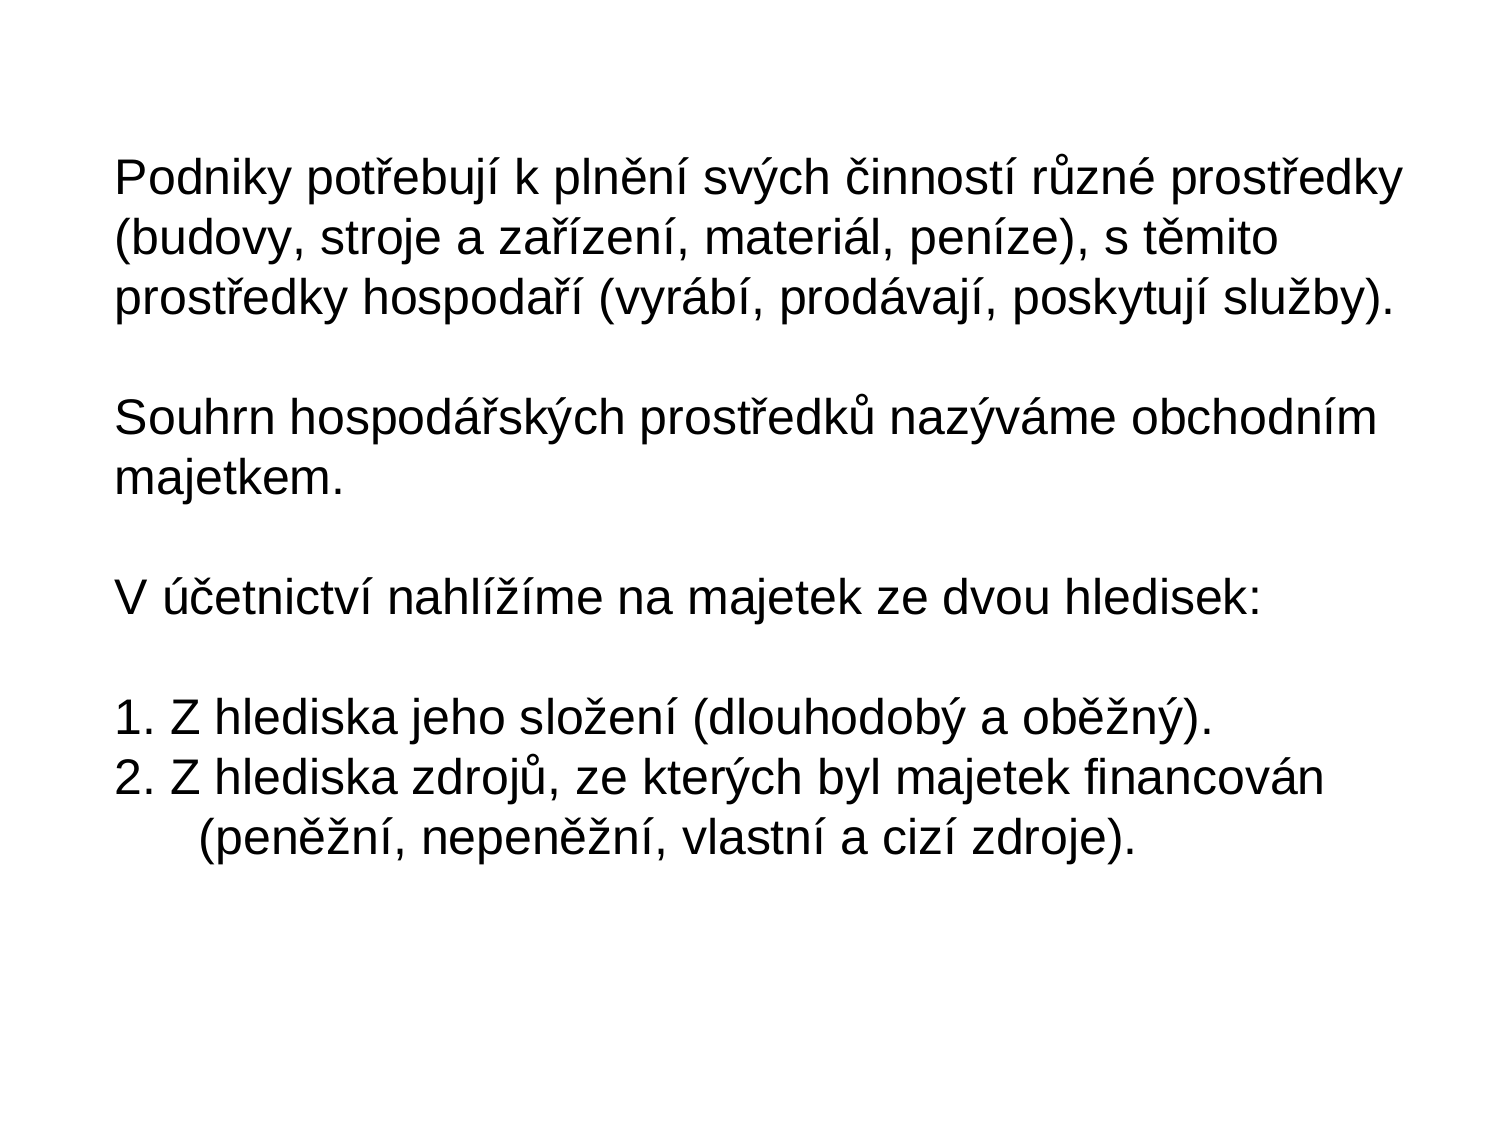

Podniky potřebují k plnění svých činností různé prostředky
(budovy, stroje a zařízení, materiál, peníze), s těmito prostředky hospodaří (vyrábí, prodávají, poskytují služby).
Souhrn hospodářských prostředků nazýváme obchodním
majetkem.
V účetnictví nahlížíme na majetek ze dvou hledisek:
 Z hlediska jeho složení (dlouhodobý a oběžný).
 Z hlediska zdrojů, ze kterých byl majetek financován
 (peněžní, nepeněžní, vlastní a cizí zdroje).